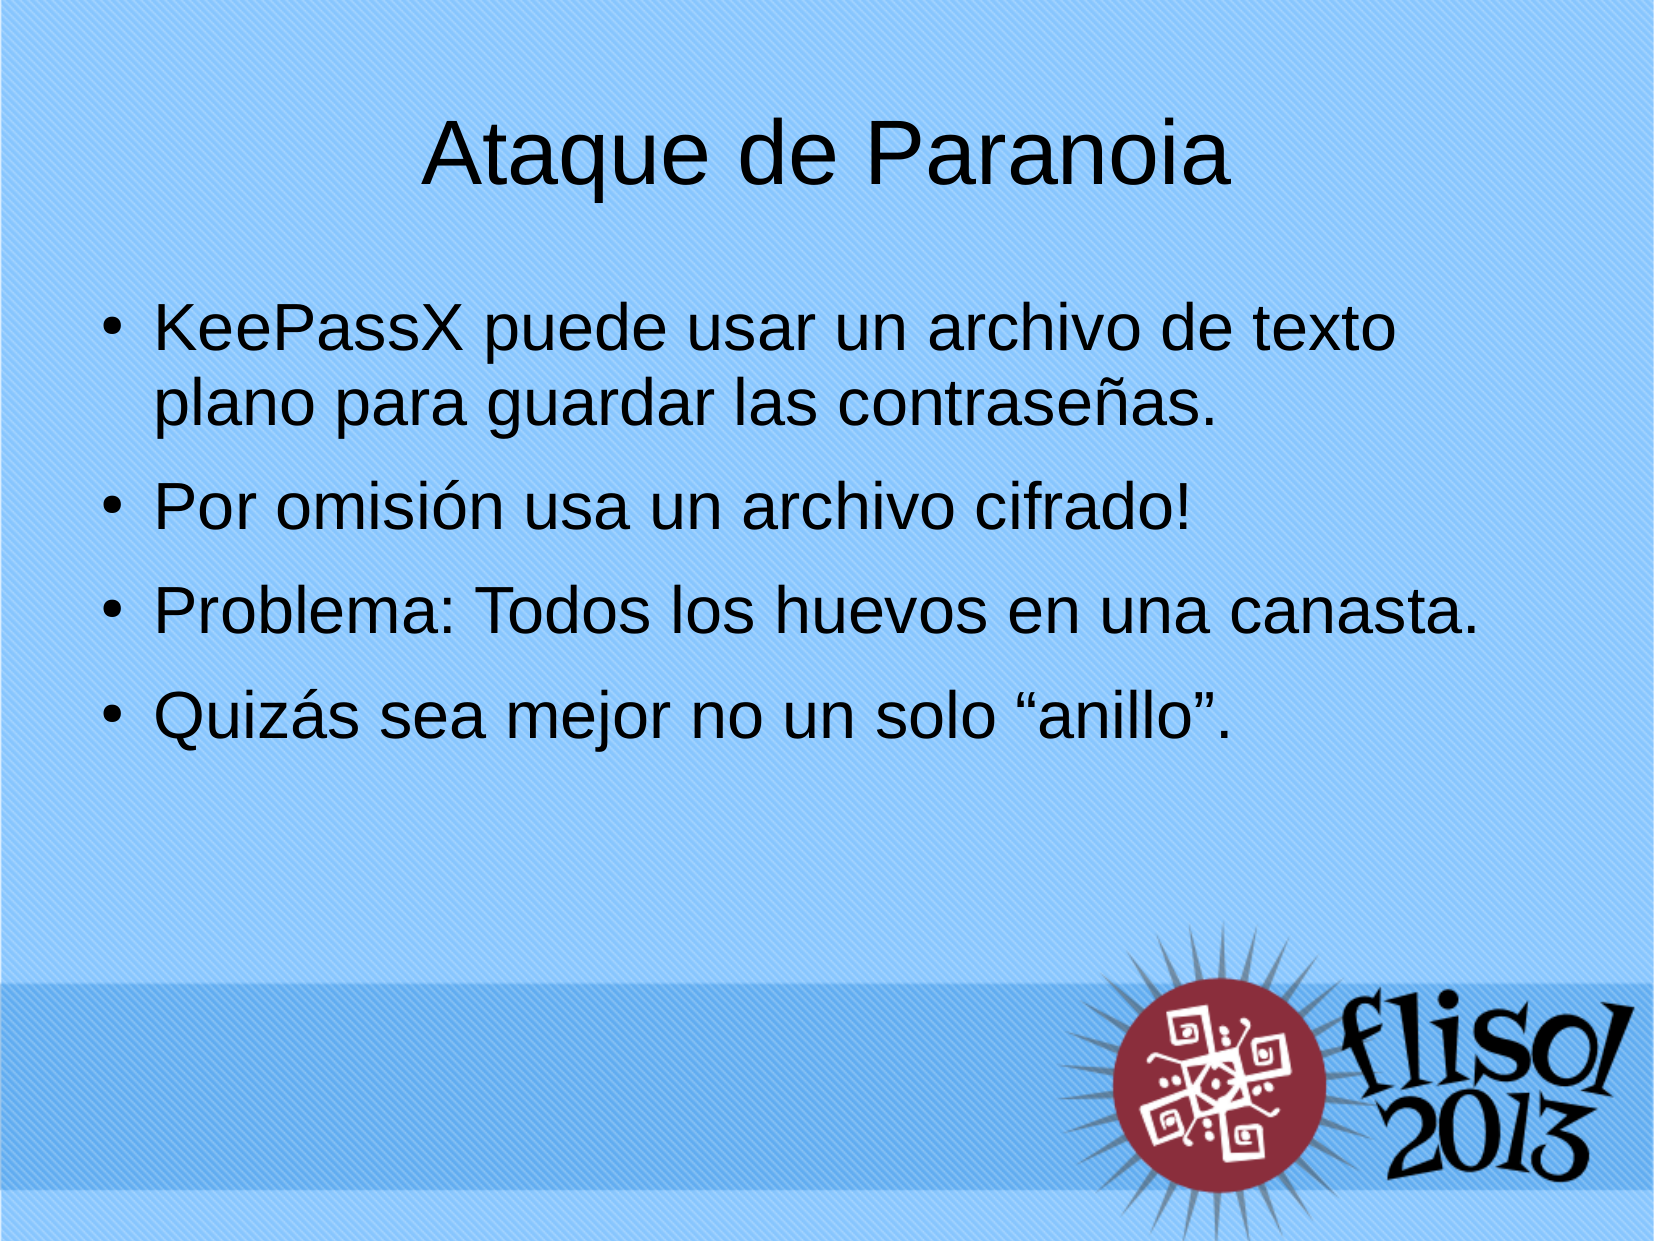

# Ataque de Paranoia
KeePassX puede usar un archivo de texto plano para guardar las contraseñas.
Por omisión usa un archivo cifrado!
Problema: Todos los huevos en una canasta.
Quizás sea mejor no un solo “anillo”.